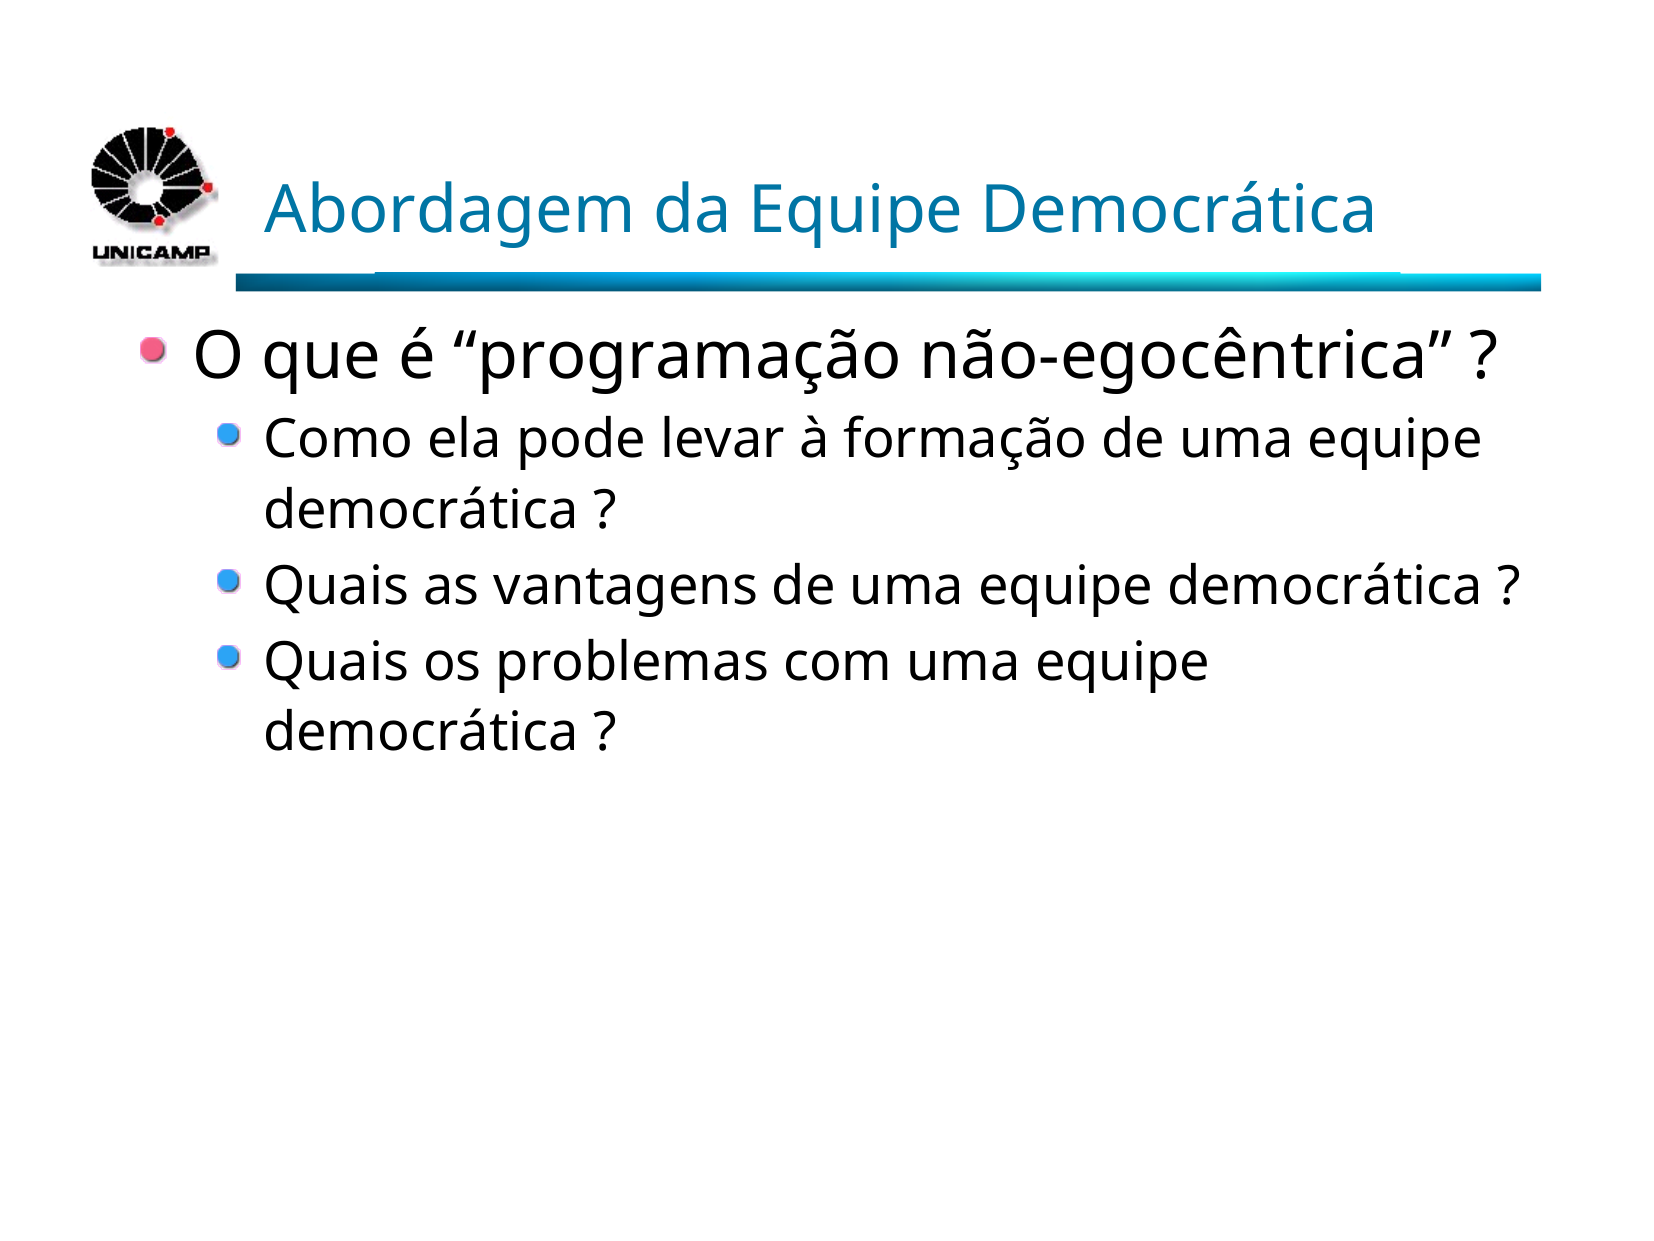

# Abordagem da Equipe Democrática
O que é “programação não-egocêntrica” ?
Como ela pode levar à formação de uma equipe democrática ?
Quais as vantagens de uma equipe democrática ?
Quais os problemas com uma equipe democrática ?